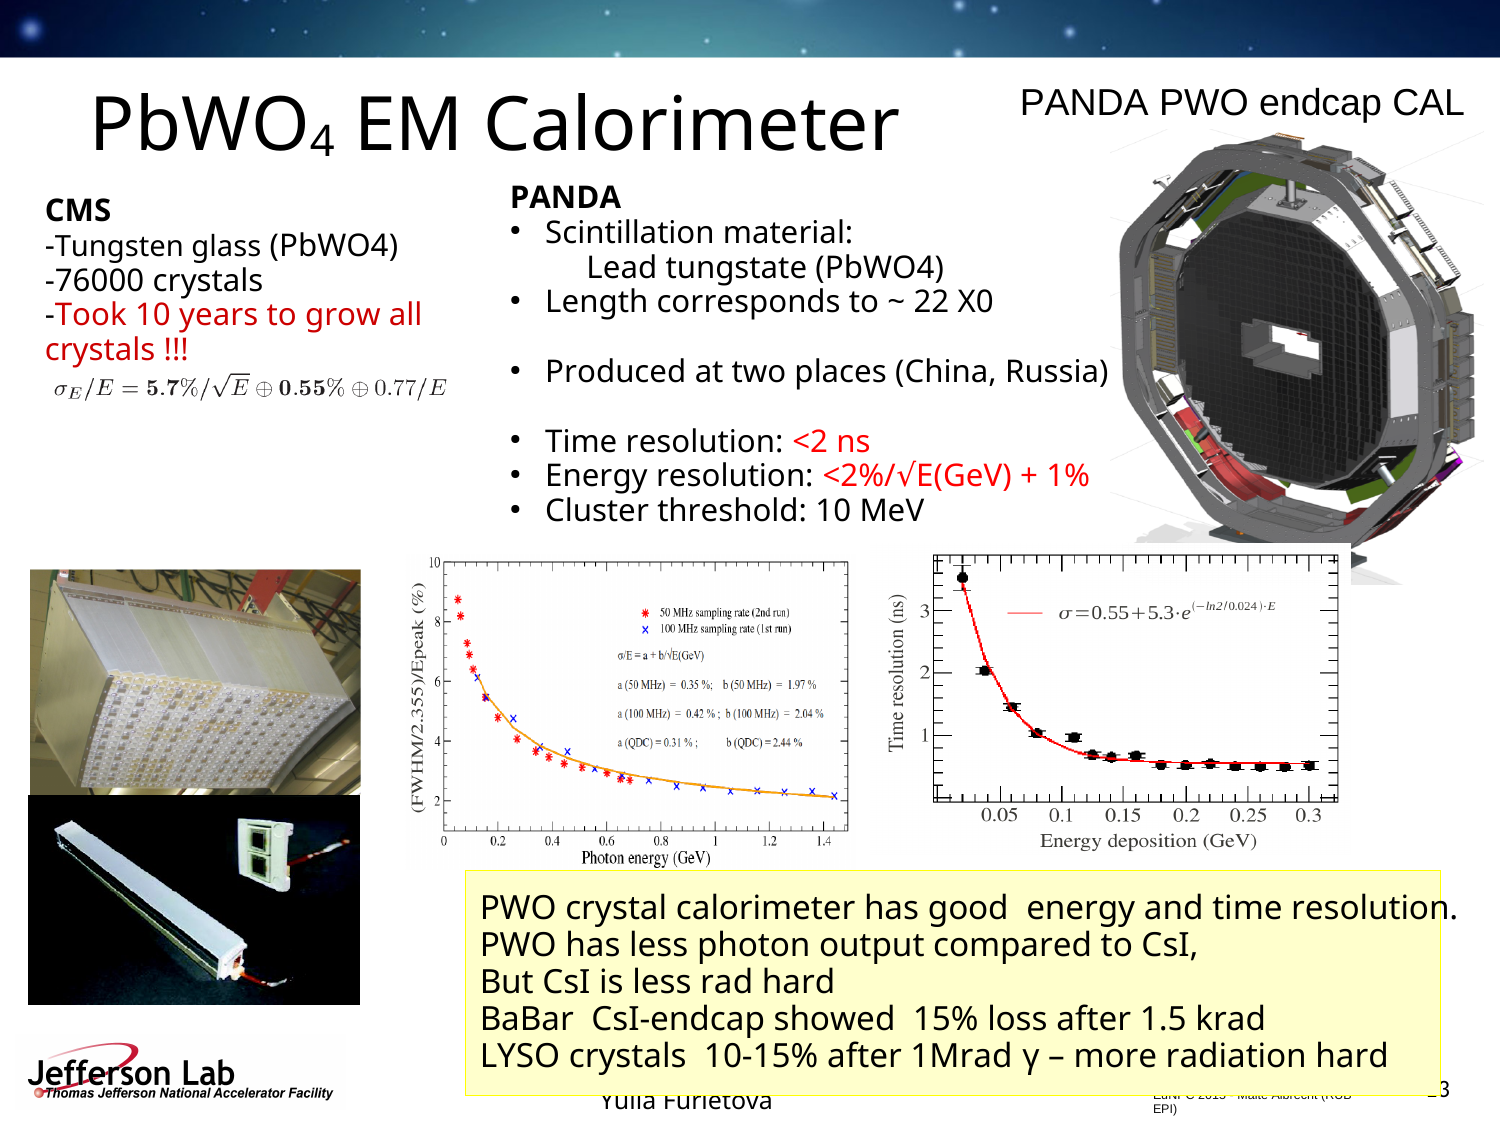

PANDA PWO endcap CAL
PbWO4 EM Calorimeter
PANDA
Scintillation material:
 Lead tungstate (PbWO4)
Length corresponds to ~ 22 X0
Produced at two places (China, Russia)
Time resolution: <2 ns
Energy resolution: <2%/√E(GeV) + 1%
Cluster threshold: 10 MeV
CMS
-Tungsten glass (PbWO4)
-76000 crystals
-Took 10 years to grow all crystals !!!
PWO crystal calorimeter has good energy and time resolution.
PWO has less photon output compared to CsI,
But CsI is less rad hard
BaBar CsI-endcap showed 15% loss after 1.5 krad
LYSO crystals 10-15% after 1Mrad γ – more radiation hard
13
Yulia Furletova
EuNPC 2015 - Malte Albrecht (RUB EPI)